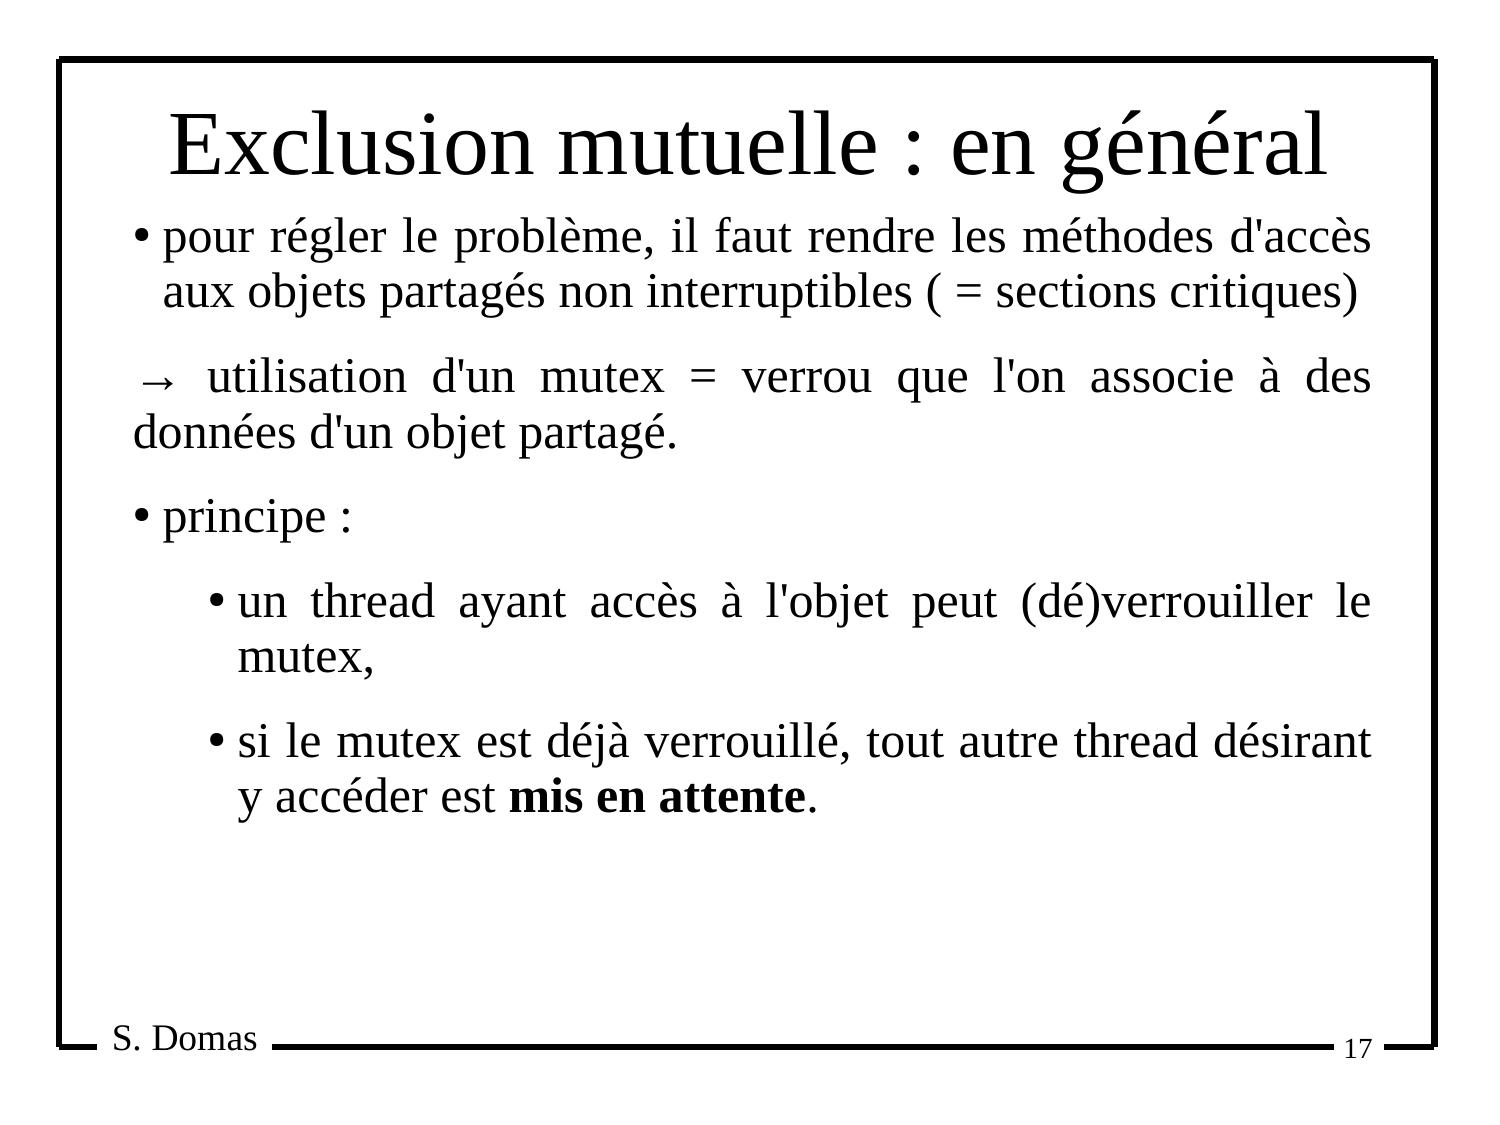

# Exclusion mutuelle : en général
S. Domas
pour régler le problème, il faut rendre les méthodes d'accès aux objets partagés non interruptibles ( = sections critiques)
→ utilisation d'un mutex = verrou que l'on associe à des données d'un objet partagé.
principe :
un thread ayant accès à l'objet peut (dé)verrouiller le mutex,
si le mutex est déjà verrouillé, tout autre thread désirant y accéder est mis en attente.
17